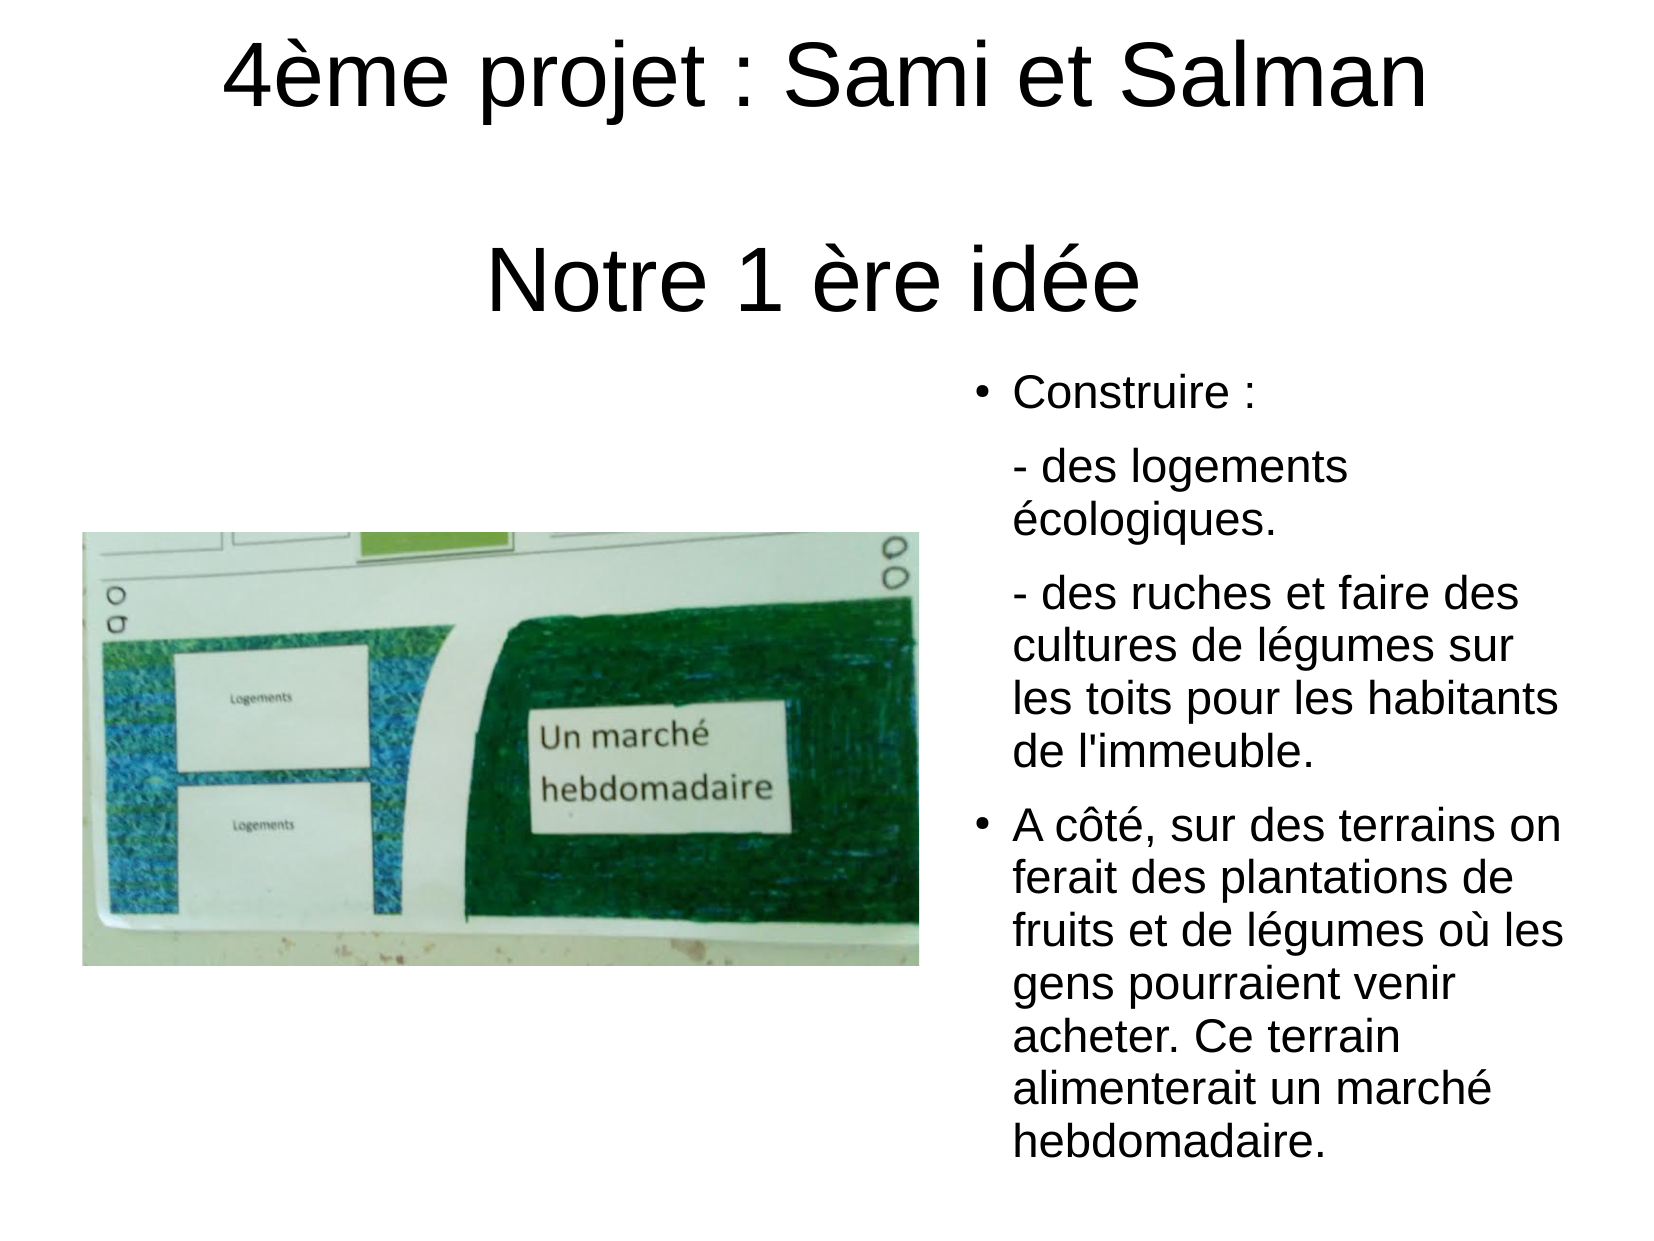

# 4ème projet : Sami et Salman Notre 1 ère idée
Construire :
- des logements écologiques.
- des ruches et faire des cultures de légumes sur les toits pour les habitants de l'immeuble.
A côté, sur des terrains on ferait des plantations de fruits et de légumes où les gens pourraient venir acheter. Ce terrain alimenterait un marché hebdomadaire.